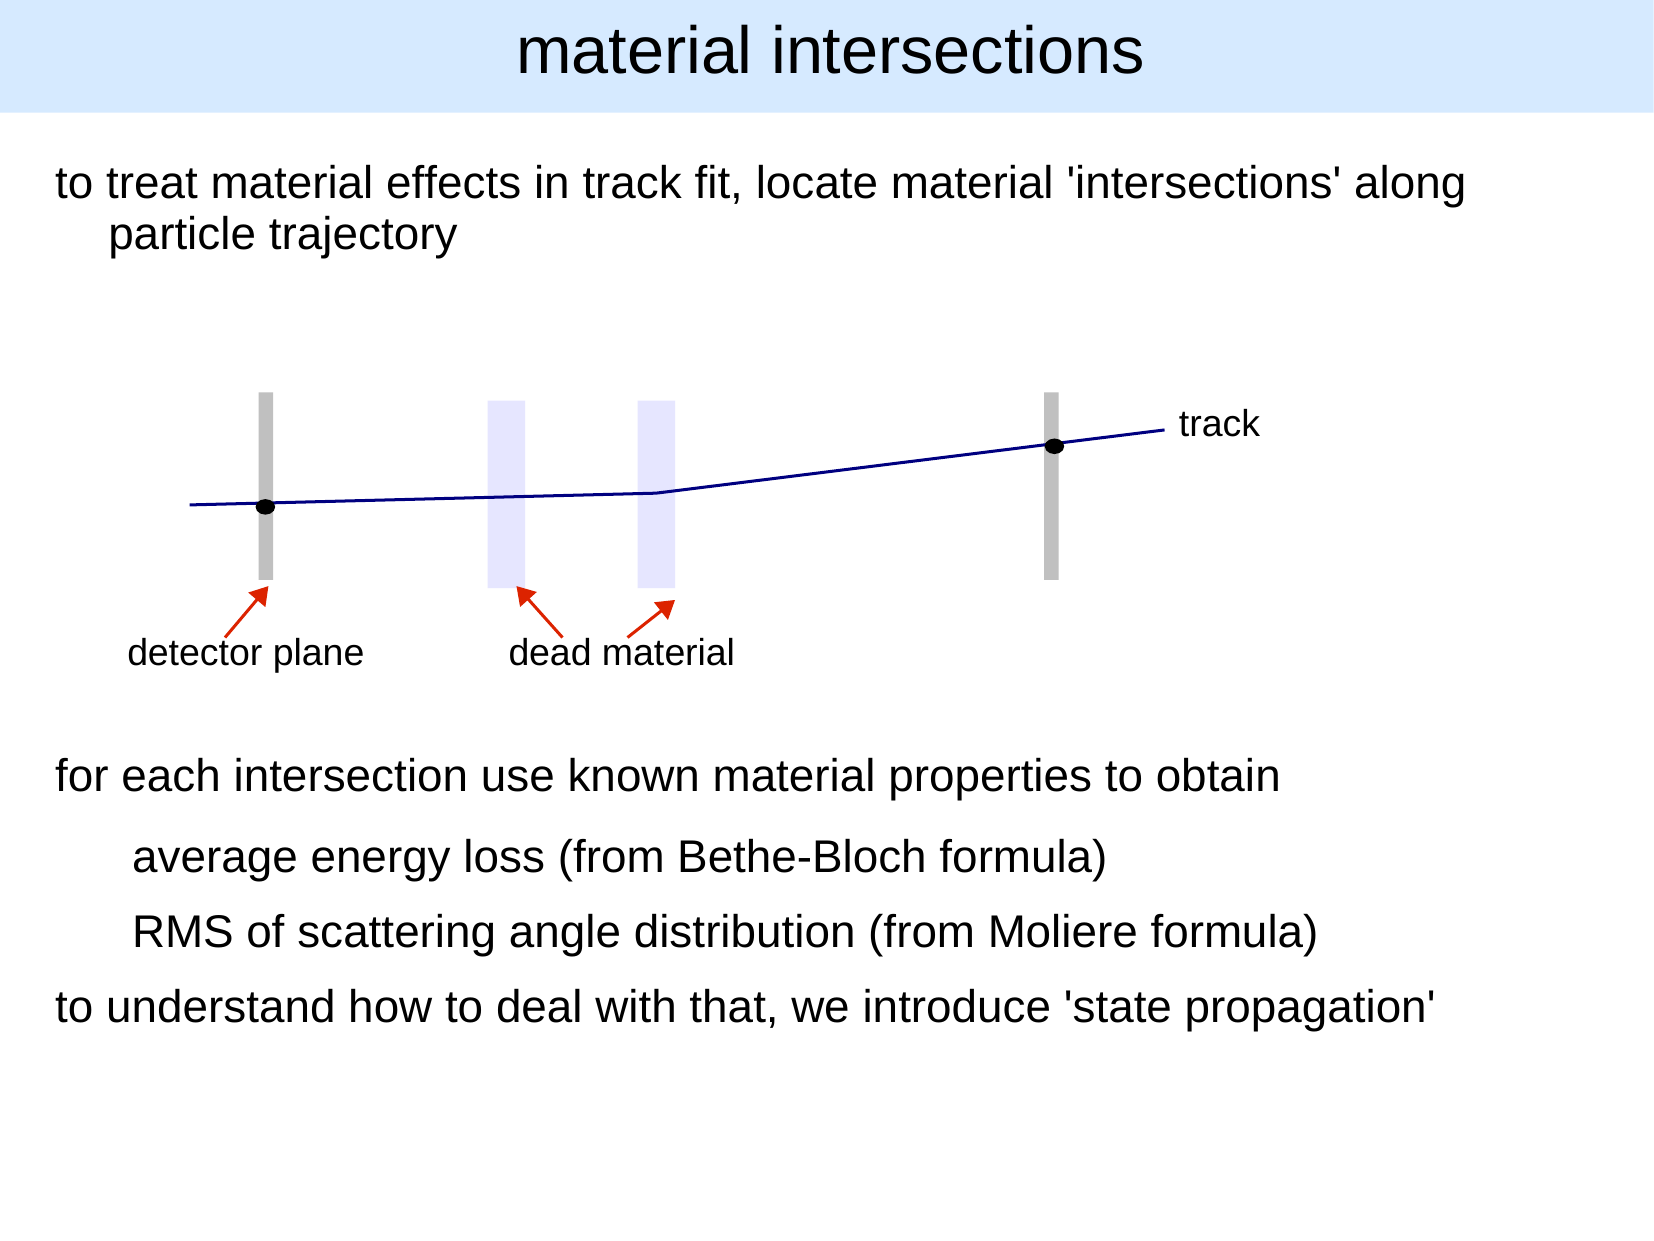

# material intersections
to treat material effects in track fit, locate material 'intersections' along particle trajectory
track
detector plane
dead material
for each intersection use known material properties to obtain
average energy loss (from Bethe-Bloch formula)
RMS of scattering angle distribution (from Moliere formula)
to understand how to deal with that, we introduce 'state propagation'